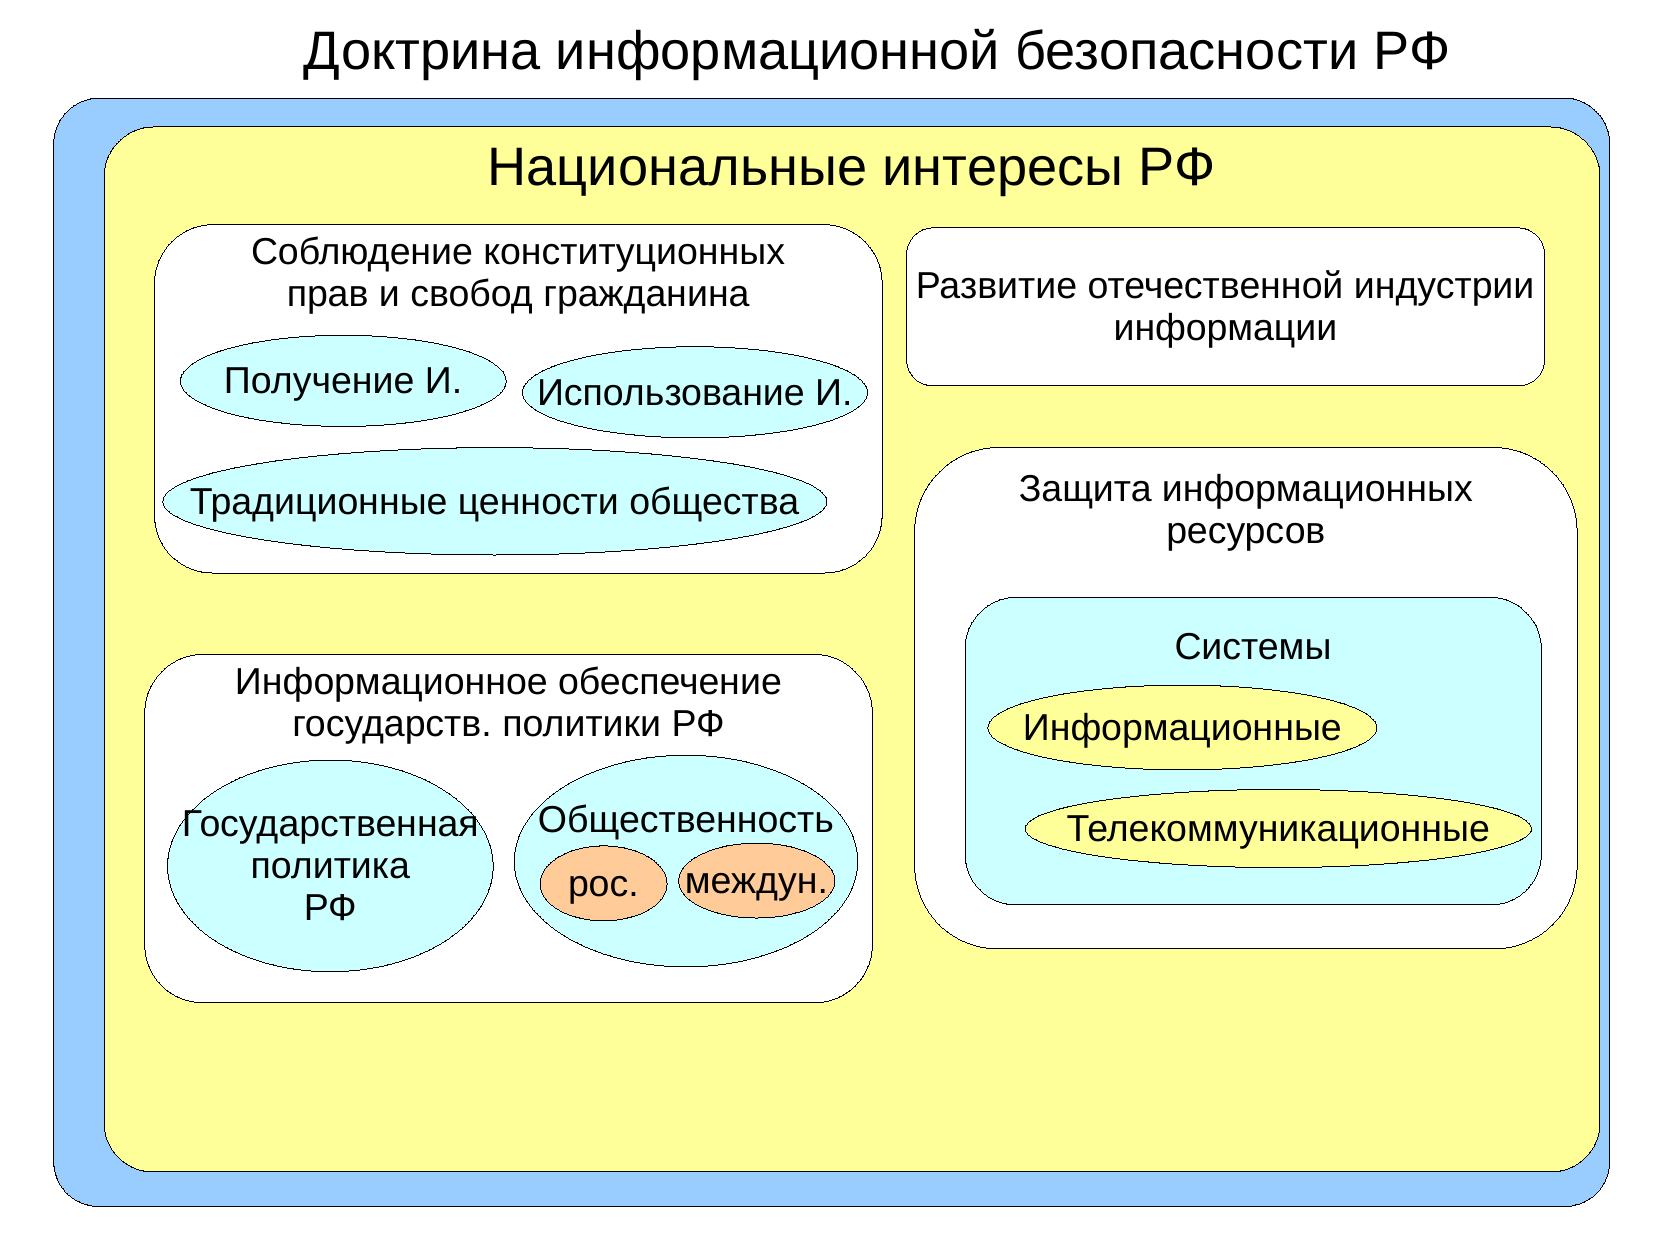

Доктрина информационной безопасности РФ
Национальные интересы РФ
Соблюдение конституционных
прав и свобод гражданина
Развитие отечественной индустрии
информации
Получение И.
Использование И.
Защита информационных
ресурсов
Традиционные ценности общества
Системы
Информационное обеспечение
государств. политики РФ
Информационные
Общественность
Государственная
политика
РФ
Телекоммуникационные
междун.
рос.